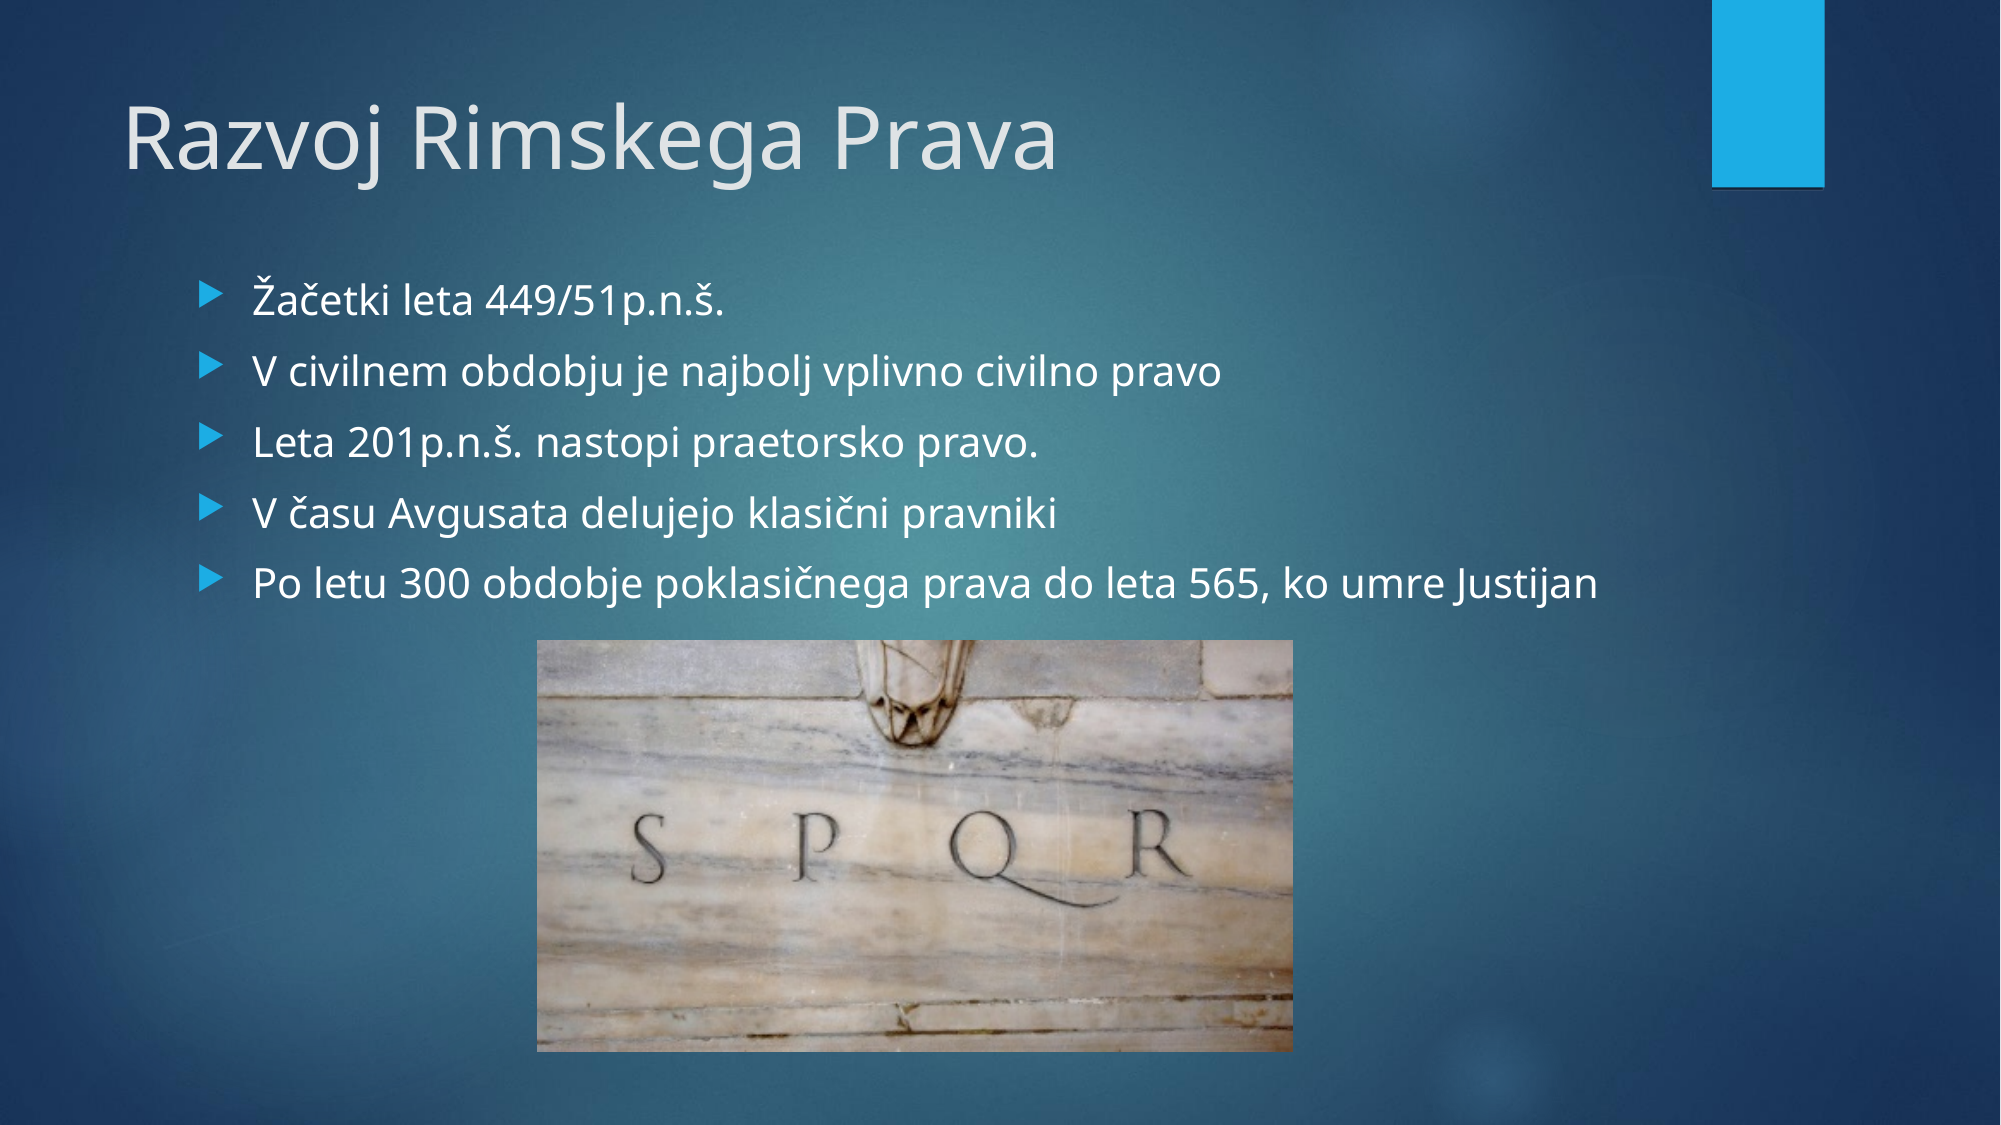

# Razvoj Rimskega Prava
Žačetki leta 449/51p.n.š.
V civilnem obdobju je najbolj vplivno civilno pravo
Leta 201p.n.š. nastopi praetorsko pravo.
V času Avgusata delujejo klasični pravniki
Po letu 300 obdobje poklasičnega prava do leta 565, ko umre Justijan